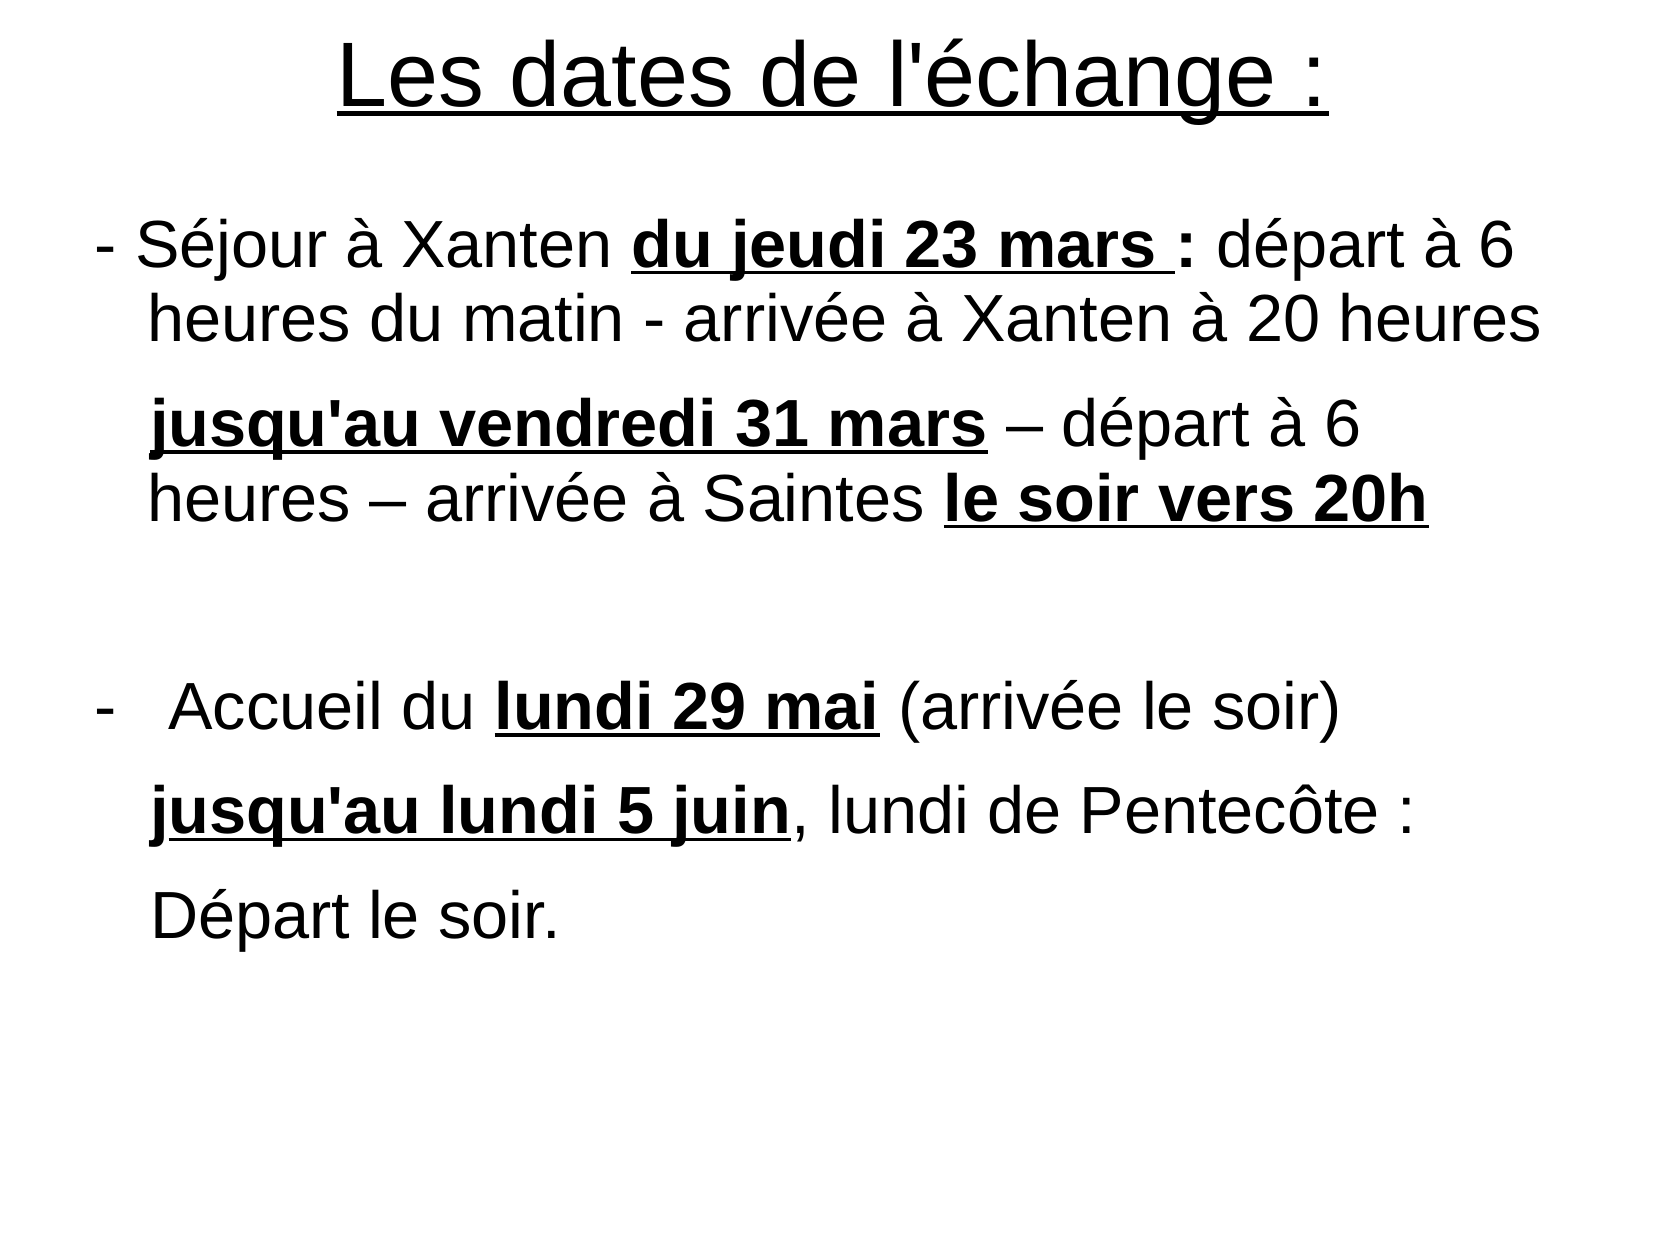

# Les dates de l'échange :
- Séjour à Xanten du jeudi 23 mars : départ à 6 heures du matin - arrivée à Xanten à 20 heures
 jusqu'au vendredi 31 mars – départ à 6 heures – arrivée à Saintes le soir vers 20h
- Accueil du lundi 29 mai (arrivée le soir)
 jusqu'au lundi 5 juin, lundi de Pentecôte :
 Départ le soir.